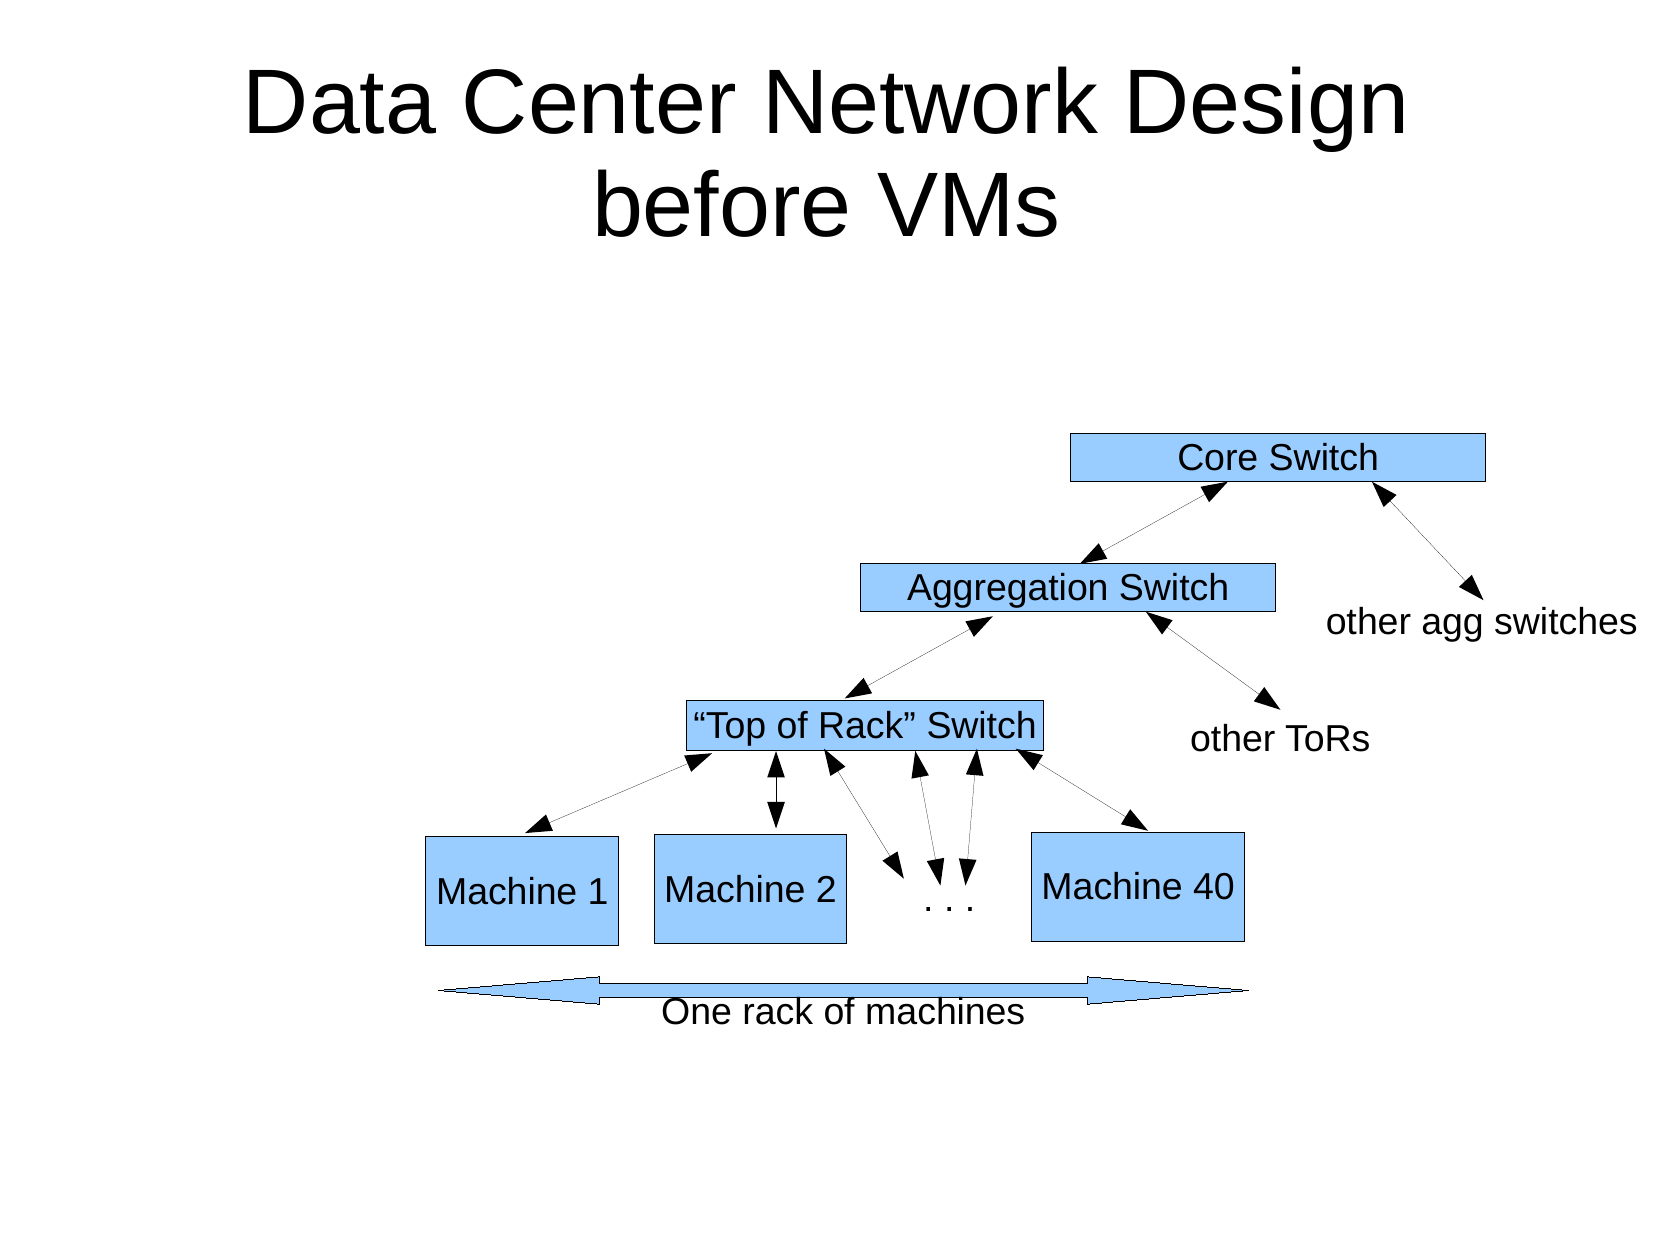

# Data Center Network Design before VMs
Core Switch
Aggregation Switch
other agg switches
“Top of Rack” Switch
other ToRs
Machine 40
Machine 2
Machine 1
. . .
One rack of machines